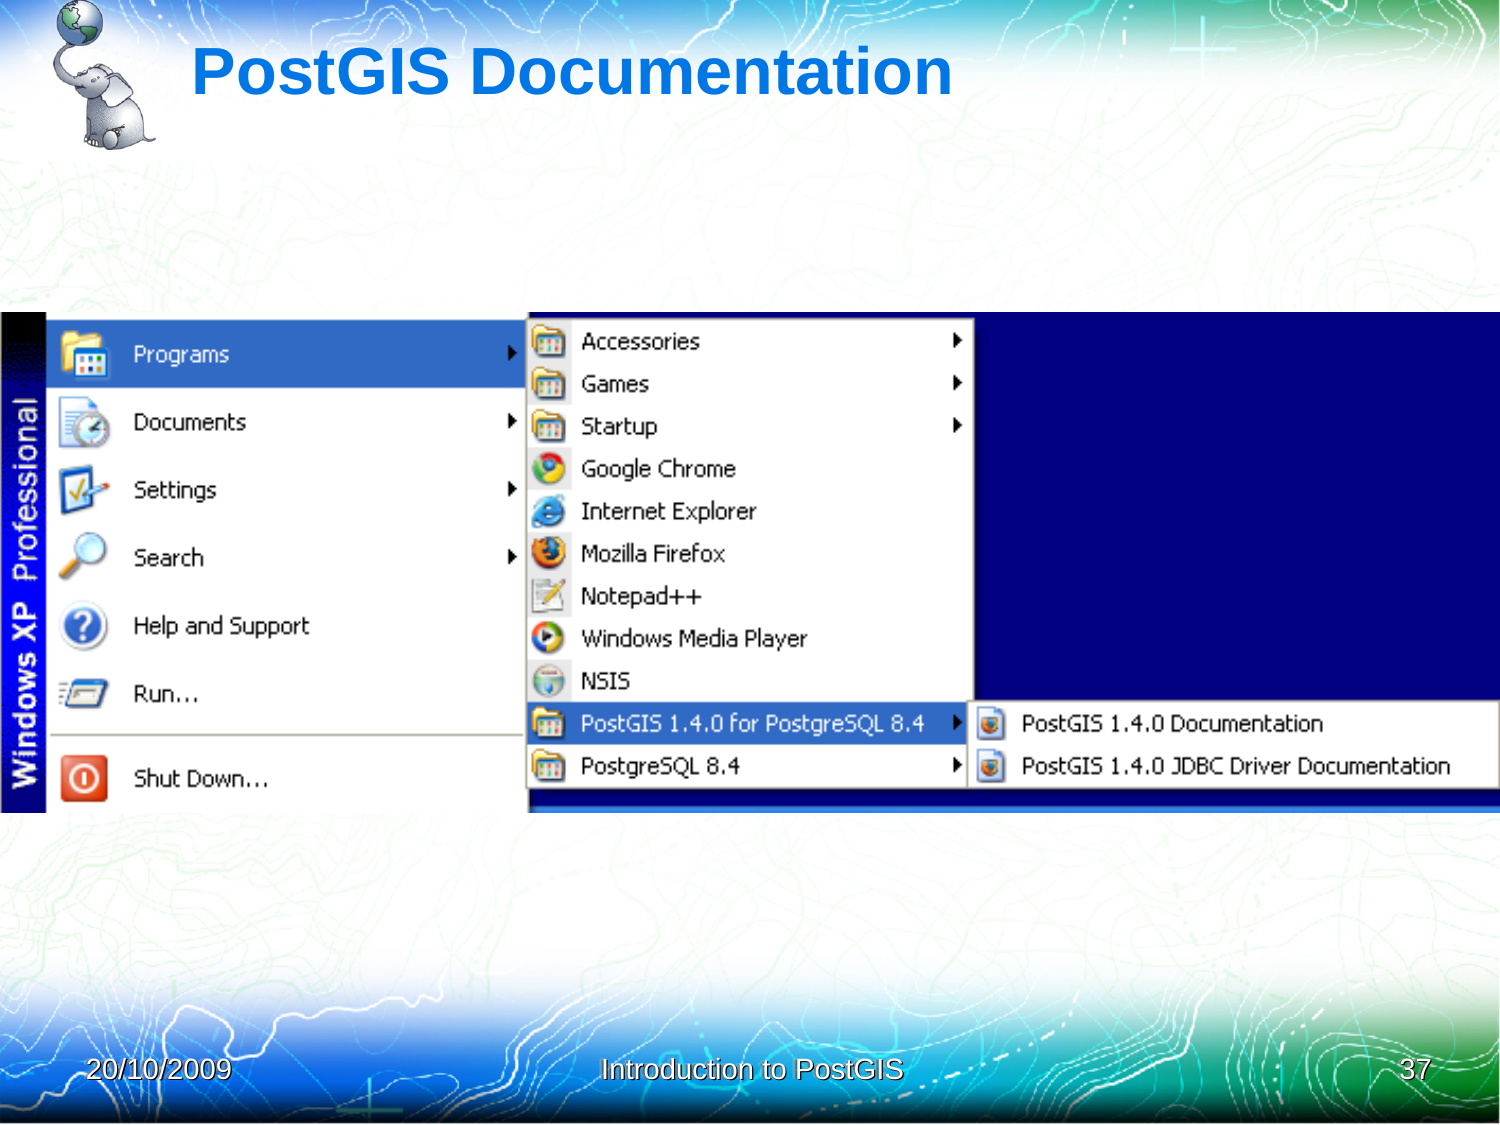

# PostGIS Documentation
20/10/2009
Introduction to PostGIS
37